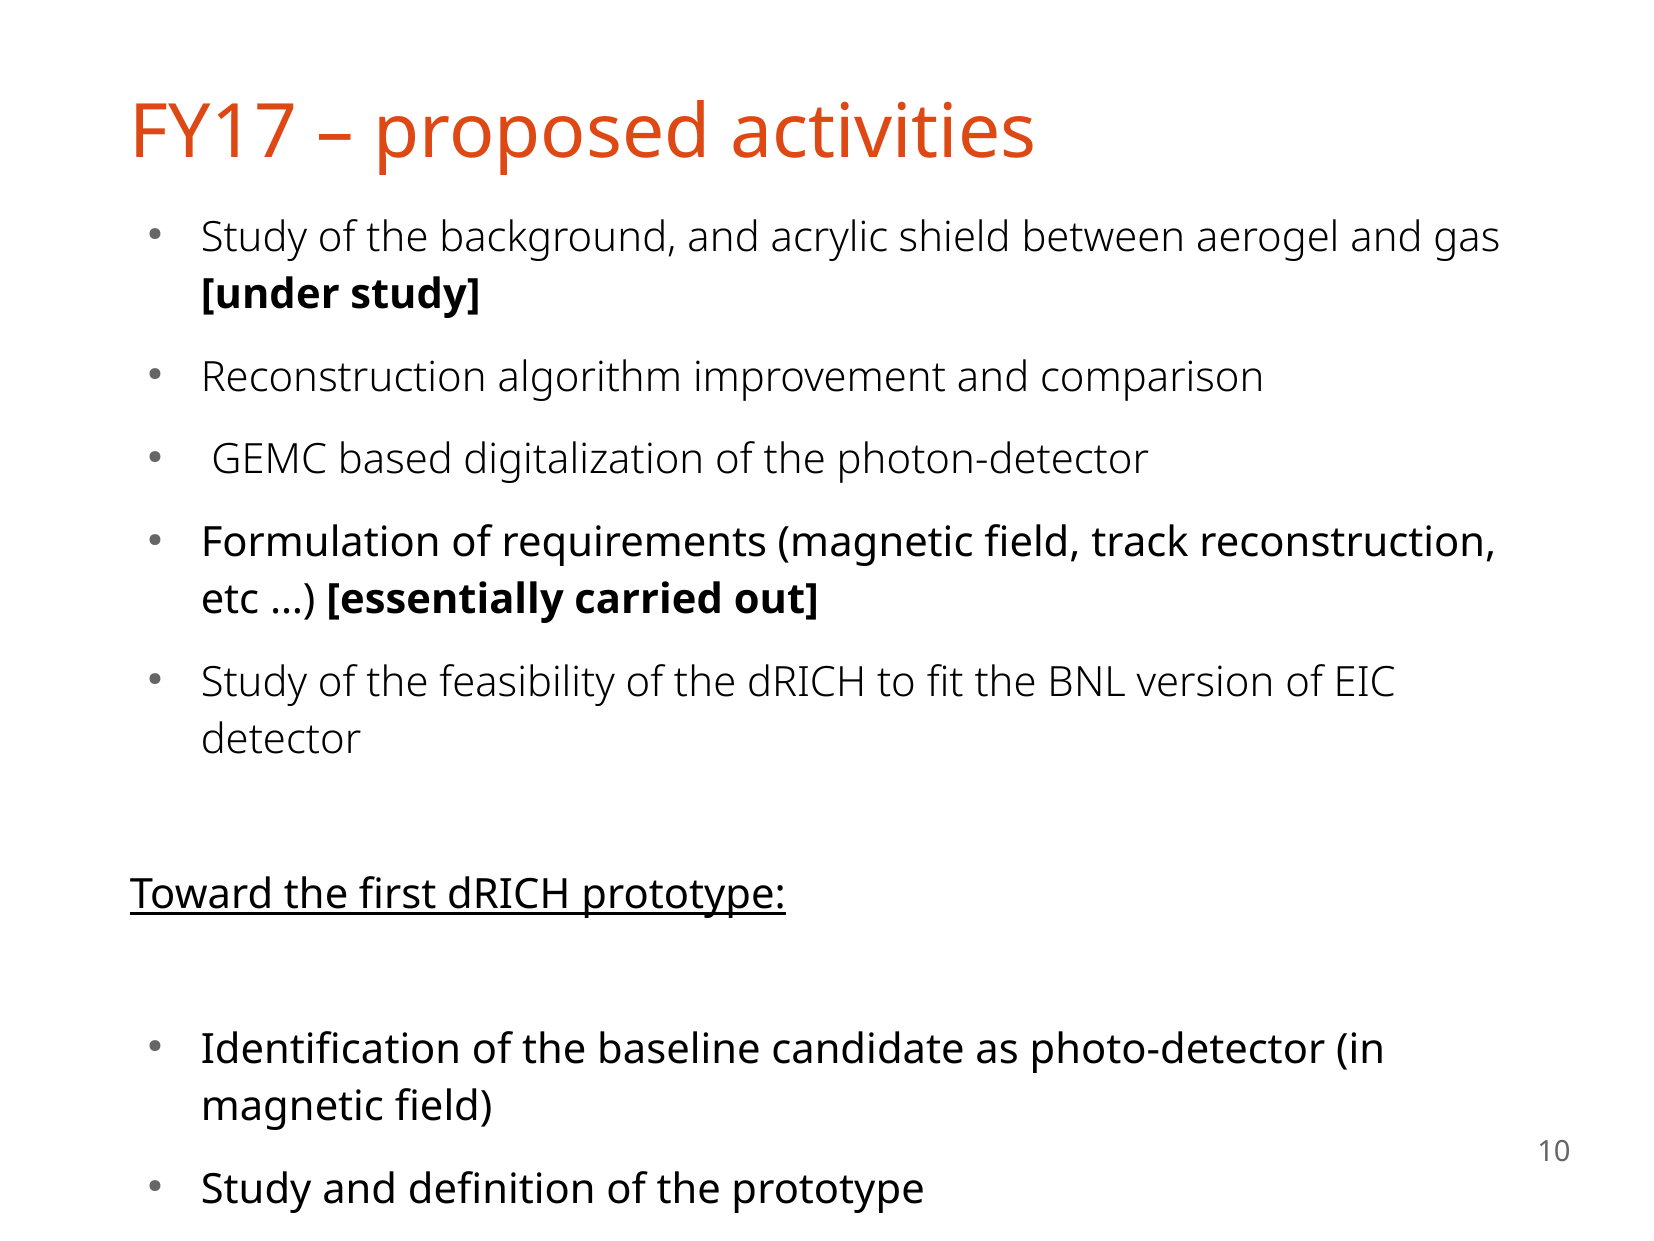

# FY17 – proposed activities
Study of the background, and acrylic shield between aerogel and gas [under study]
Reconstruction algorithm improvement and comparison
 GEMC based digitalization of the photon-detector
Formulation of requirements (magnetic field, track reconstruction, etc …) [essentially carried out]
Study of the feasibility of the dRICH to fit the BNL version of EIC detector
Toward the first dRICH prototype:
Identification of the baseline candidate as photo-detector (in magnetic field)
Study and definition of the prototype
10